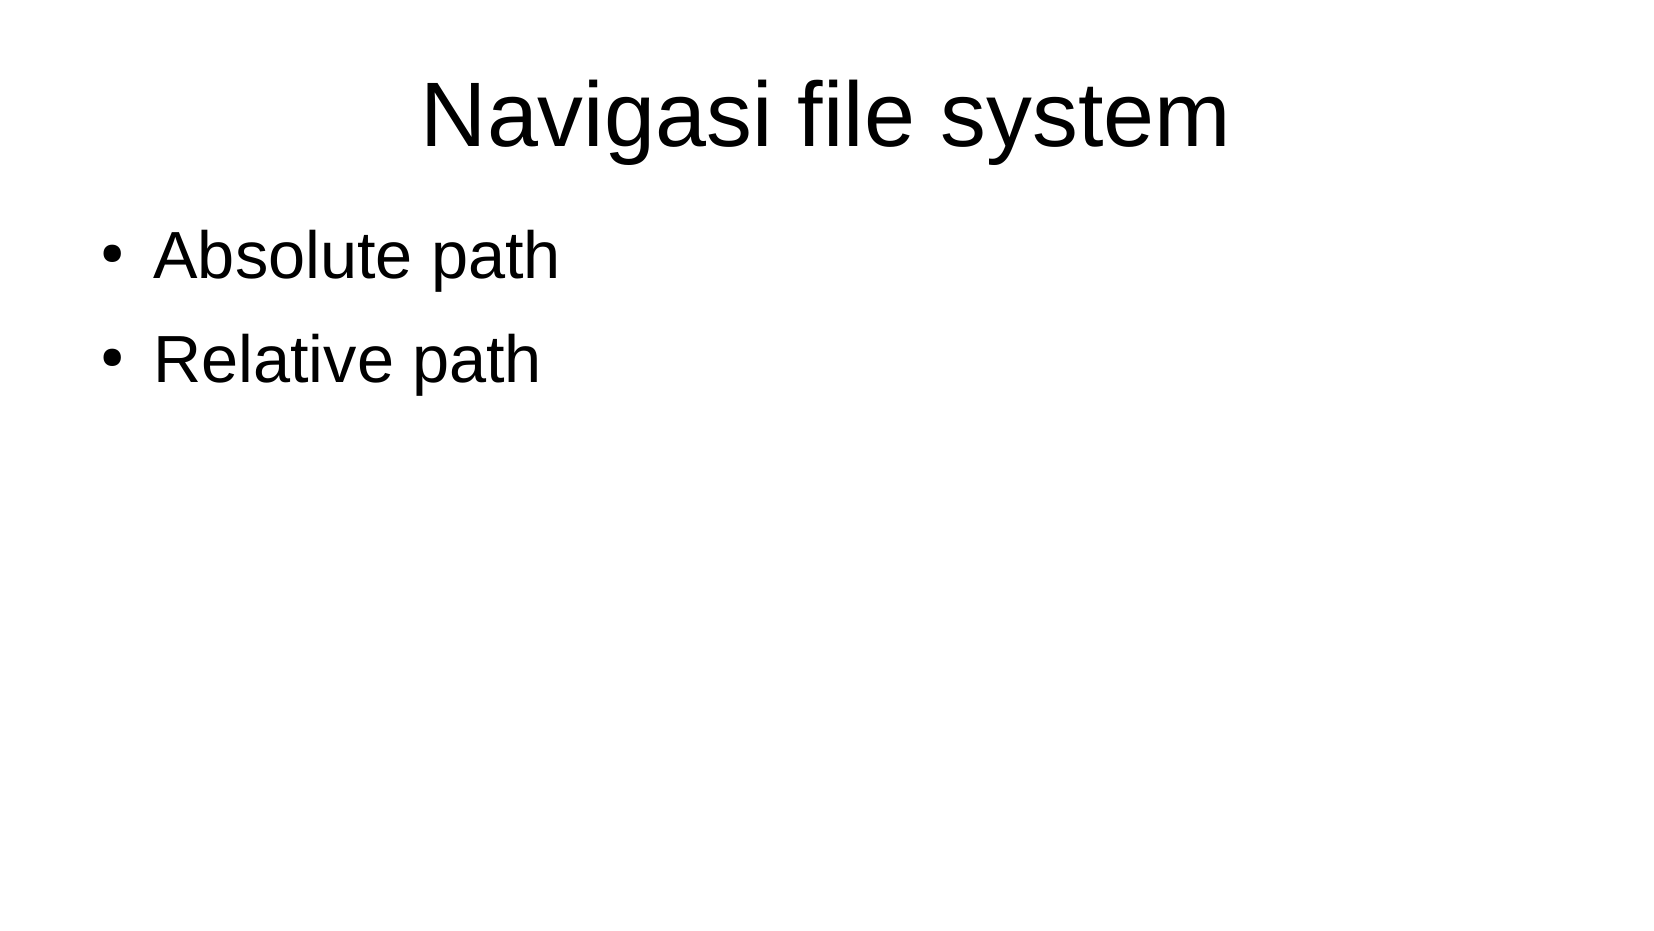

# Navigasi file system
Absolute path
Relative path